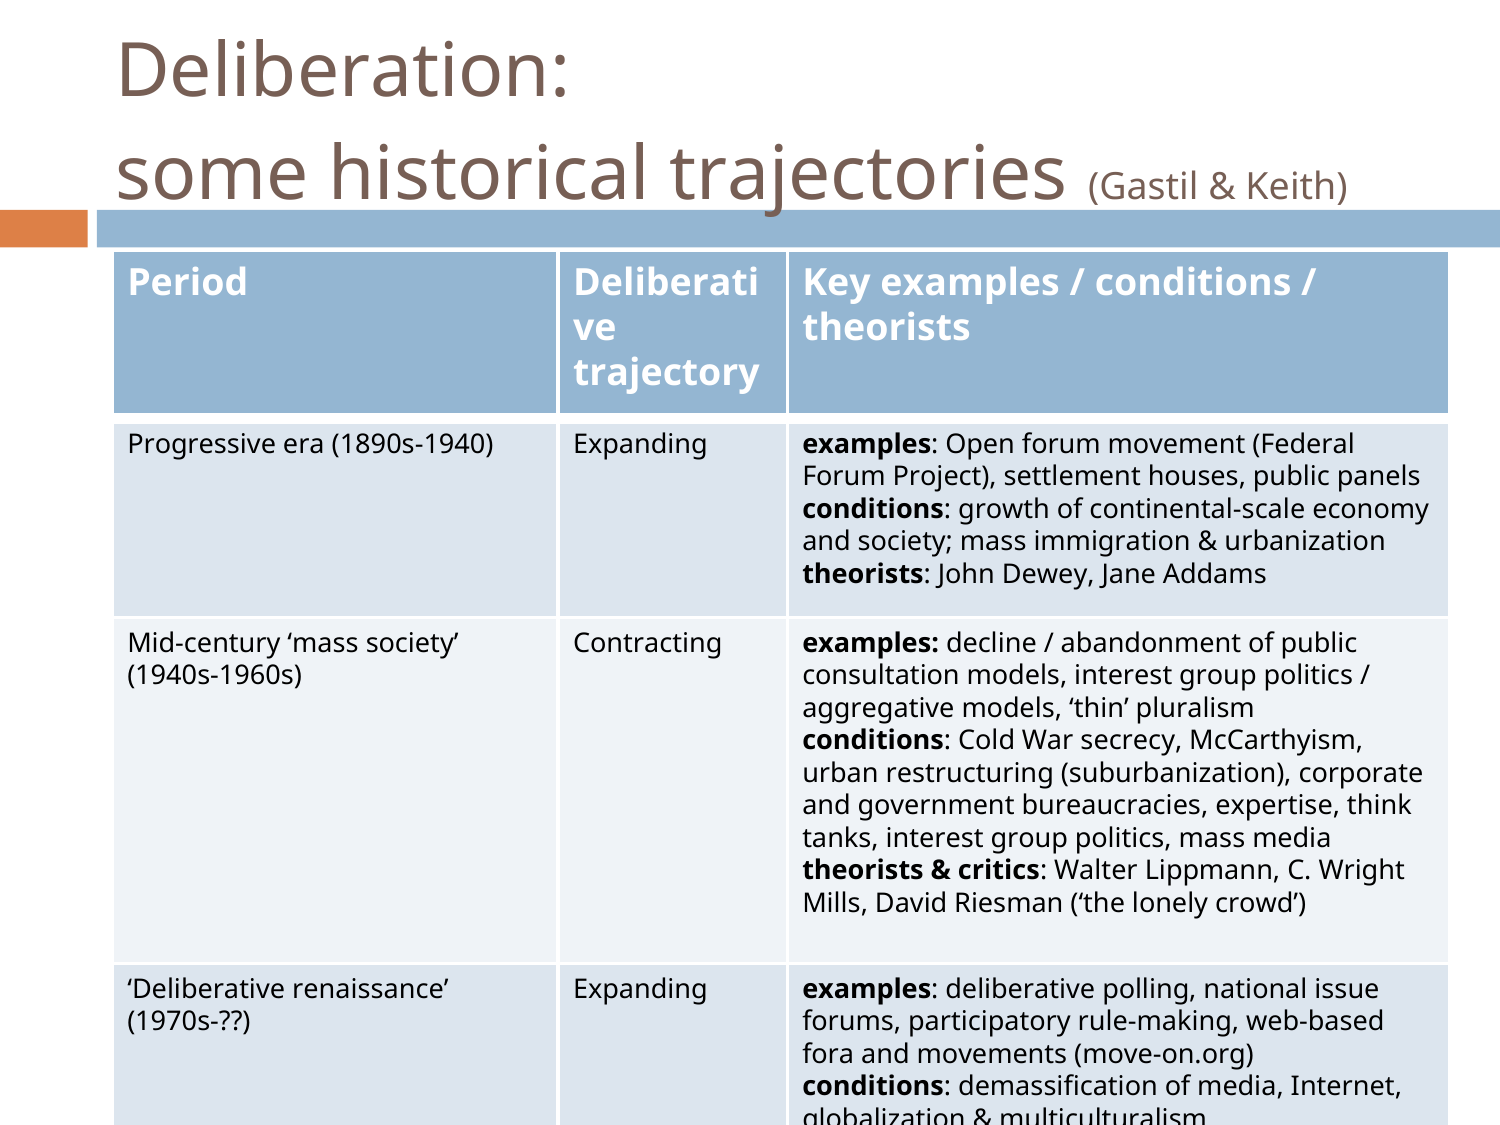

# Deliberation: some historical trajectories (Gastil & Keith)
| Period | Deliberative trajectory | Key examples / conditions / theorists |
| --- | --- | --- |
| Progressive era (1890s-1940) | Expanding | examples: Open forum movement (Federal Forum Project), settlement houses, public panels conditions: growth of continental-scale economy and society; mass immigration & urbanization theorists: John Dewey, Jane Addams |
| Mid-century ‘mass society’ (1940s-1960s) | Contracting | examples: decline / abandonment of public consultation models, interest group politics / aggregative models, ‘thin’ pluralism conditions: Cold War secrecy, McCarthyism, urban restructuring (suburbanization), corporate and government bureaucracies, expertise, think tanks, interest group politics, mass media theorists & critics: Walter Lippmann, C. Wright Mills, David Riesman (‘the lonely crowd’) |
| ‘Deliberative renaissance’ (1970s-??) | Expanding | examples: deliberative polling, national issue forums, participatory rule-making, web-based fora and movements (move-on.org) conditions: demassification of media, Internet, globalization & multiculturalism theorists: Jane Mansbridge, Benjamin Barber, Jurgen Habermas, Robert Putnam |